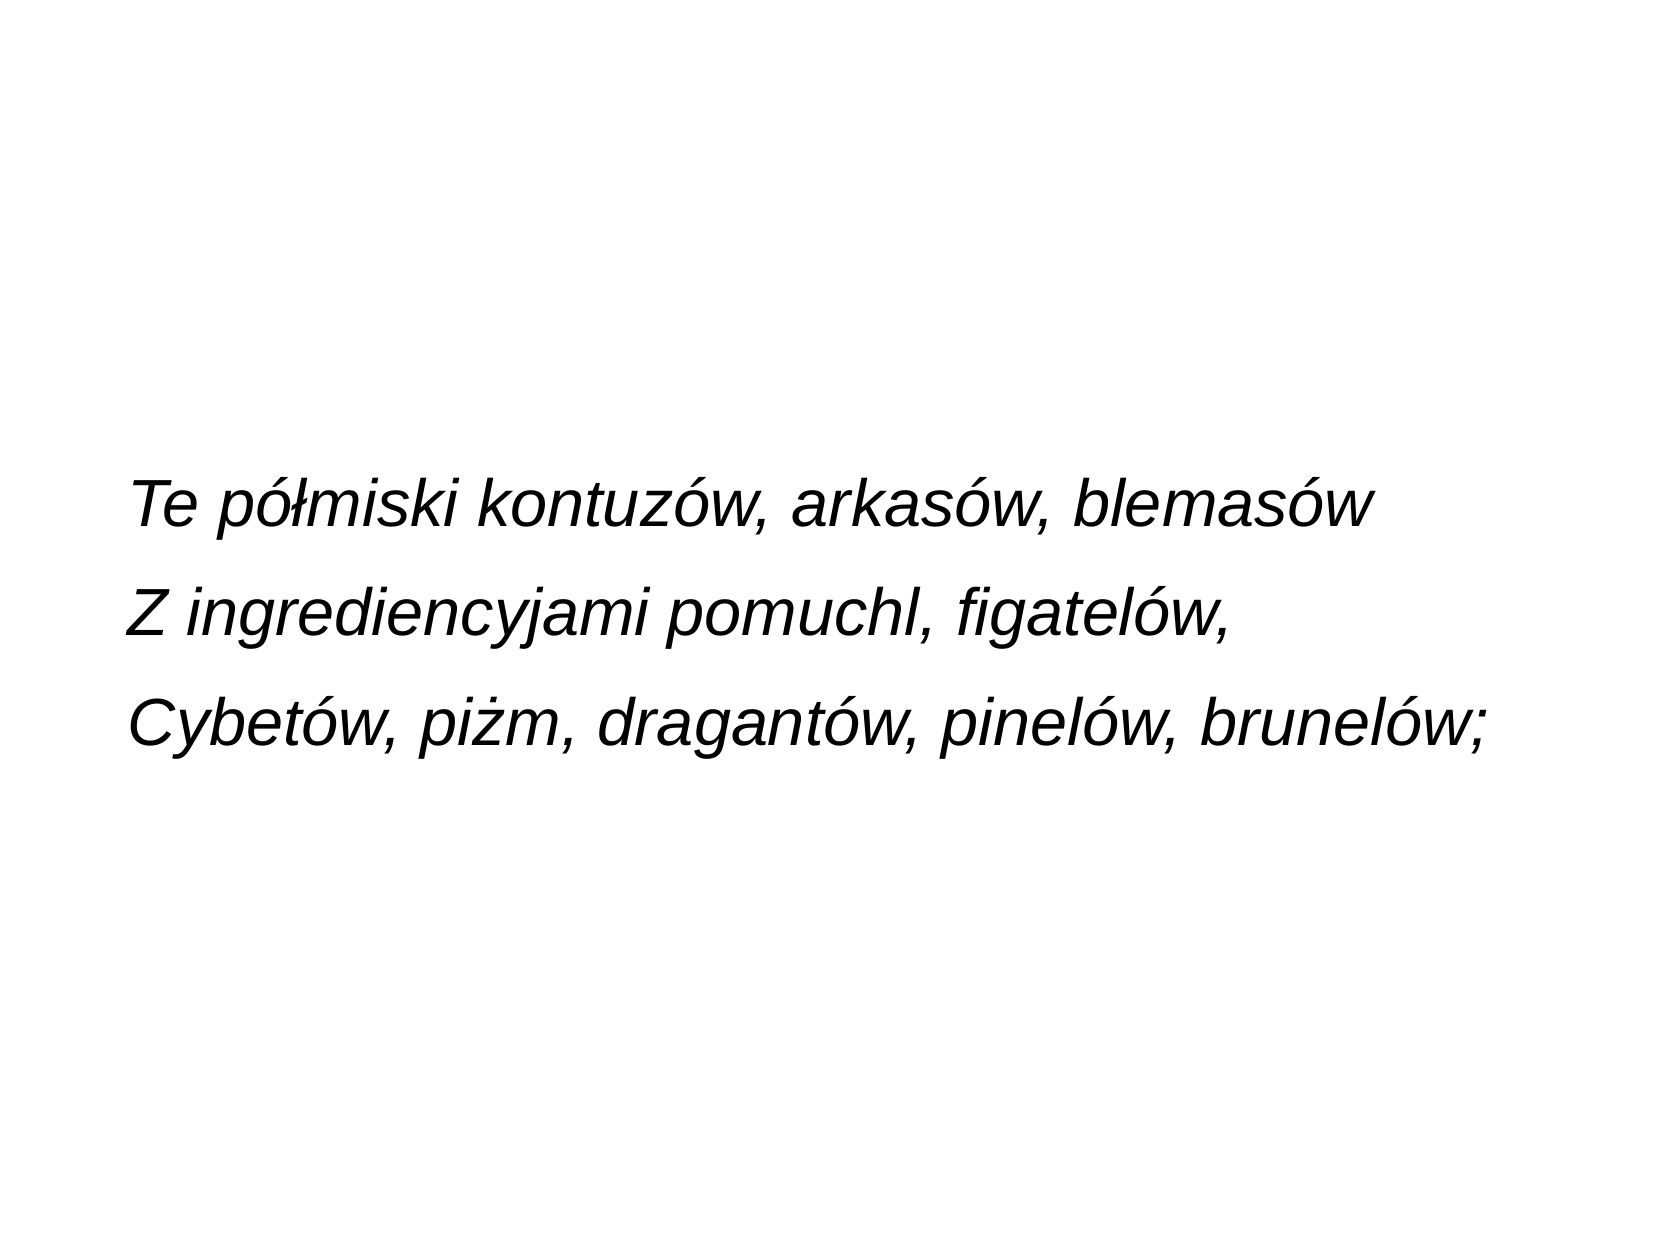

# Te półmiski kontuzów, arkasów, blemasów
Z ingrediencyjami pomuchl, figatelów,
Cybetów, piżm, dragantów, pinelów, brunelów;